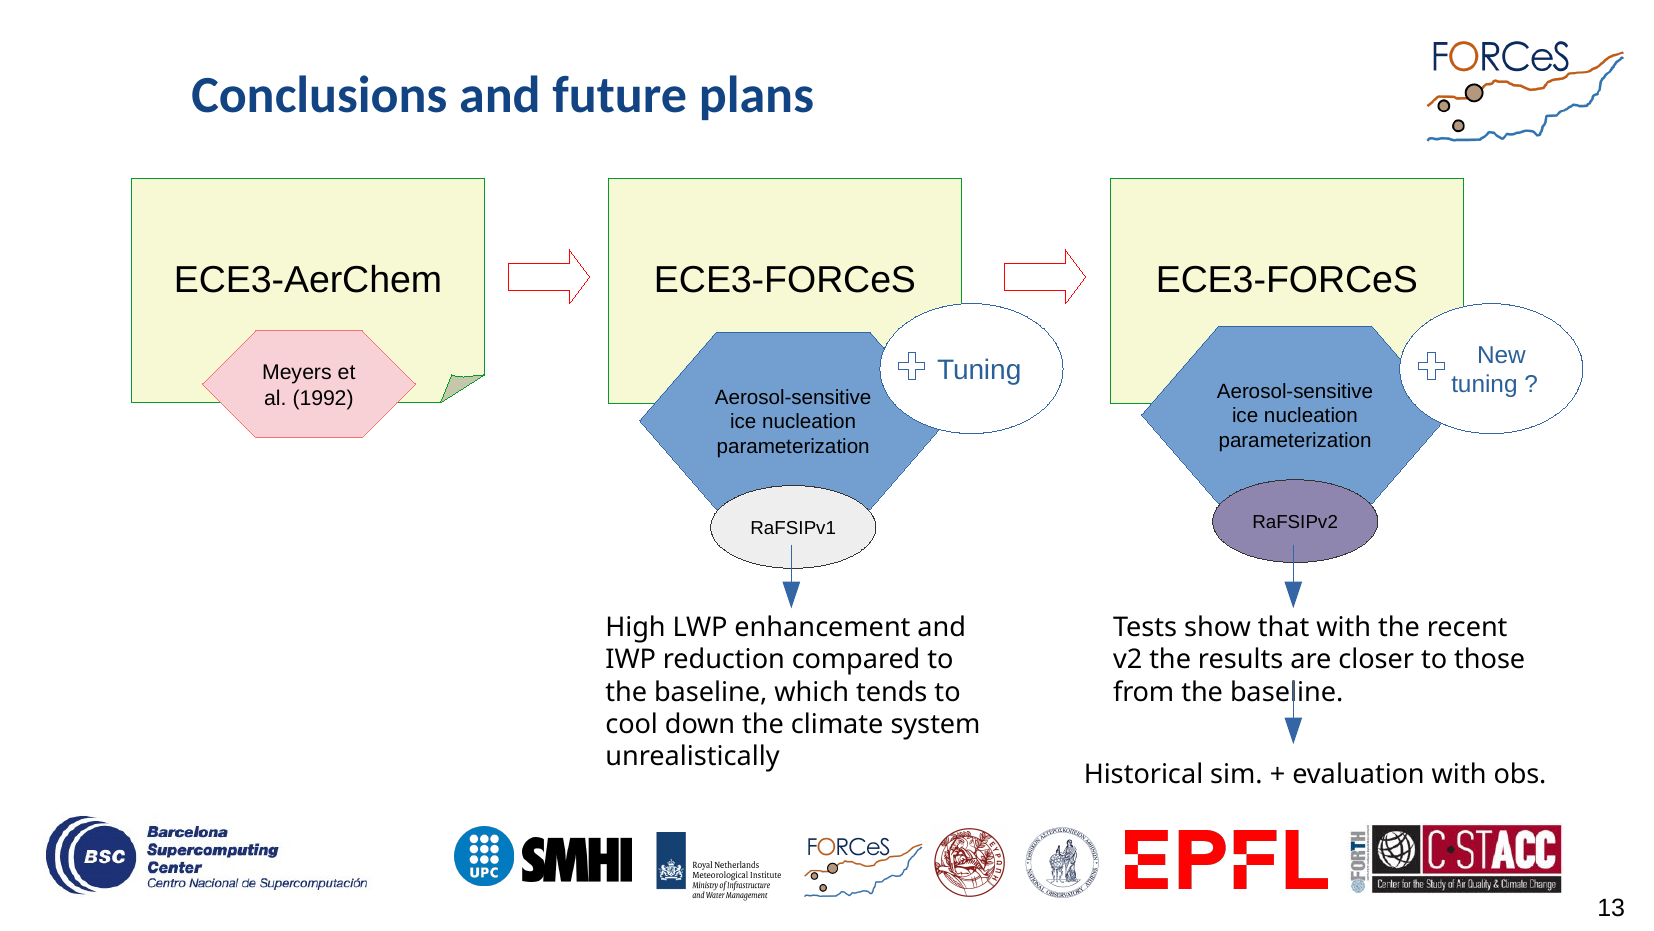

Conclusions and future plans
ECE3-AerChem
ECE3-FORCeS
ECE3-FORCeS
 Tuning
 New
 tuning ?
Aerosol-sensitive ice nucleation parameterization
Meyers et al. (1992)
Aerosol-sensitive ice nucleation parameterization
RaFSIPv2
RaFSIPv1
High LWP enhancement and IWP reduction compared to the baseline, which tends to cool down the climate system unrealistically
Tests show that with the recent v2 the results are closer to those from the baseline.
Historical sim. + evaluation with obs.
- We expect that with this renewed parameterization (aerosol-sensitive + RaFSIPv2) the LWC will be increased in comparison to Meyers but not as much as it was now with v1.
- We will try to reproduce historical simulations with the RaFSIPv2 (which seems better than v1) and evaluate them with observations.
plan to update the runs in the next months trying to solve these problems.
EC-Earth3-FORCeS amb RAFSIPv1 --> produeix un canvi dràstic en els balanços de ice i liquid water path a l'atmosfera --> tendeix a refredar i a produir un enhancement del LWP, comparat amb el baseline. Amb el RAFSIPv2 els perfils verticals i mitjanes zonals són més semblants a la baseline, encara que la distribució geogràfica dels ICNC canvii molt (com ensenyes al mapa).  Jo portaria com a back-up els mapes de diferències del IWC i LWC en els teus experiments d'un any, i potser també de temperatura, cloud cover, etc.